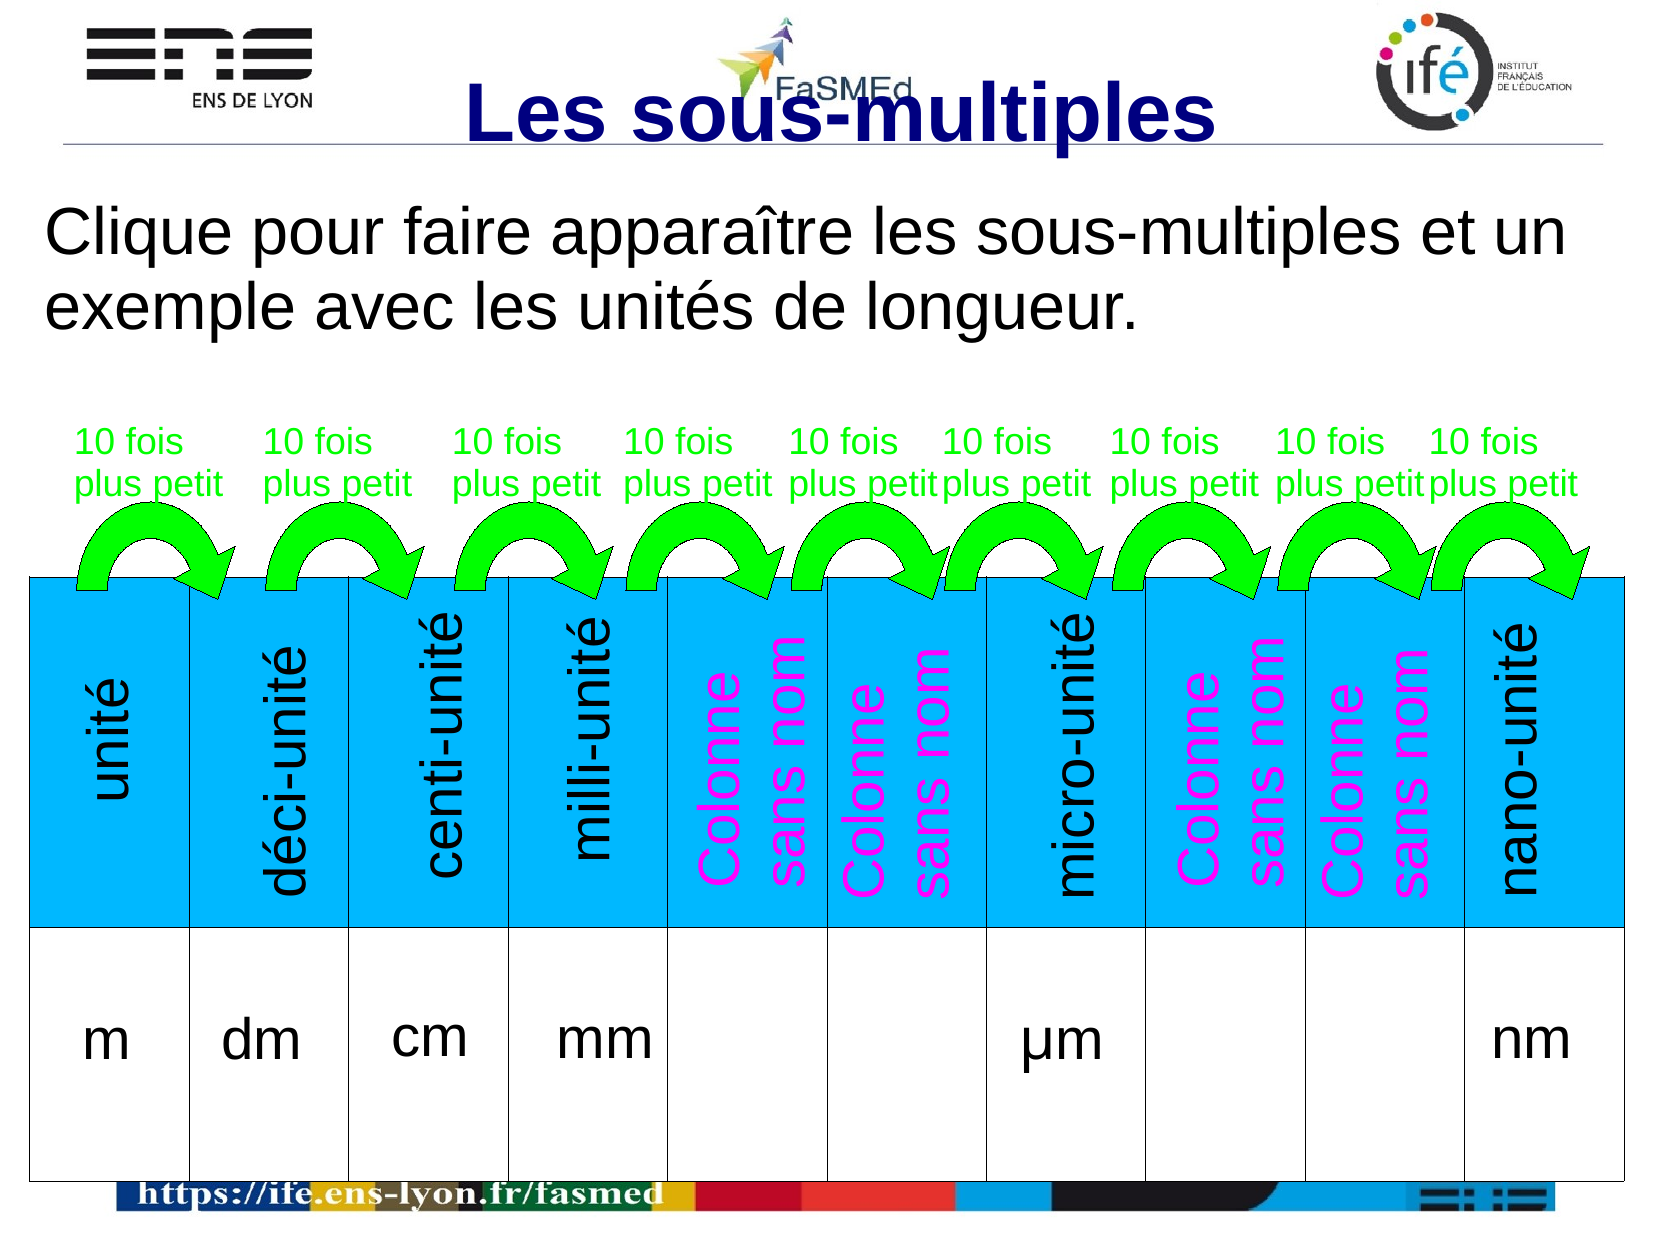

Les sous-multiples
Clique pour faire apparaître les sous-multiples et un exemple avec les unités de longueur.
10 fois plus petit
10 fois plus petit
10 fois plus petit
10 fois plus petit
10 fois plus petit
10 fois plus petit
10 fois plus petit
10 fois plus petit
10 fois plus petit
| | | | | | | | | | |
| --- | --- | --- | --- | --- | --- | --- | --- | --- | --- |
| | | | | | | | | | |
Colonne sans nom
Colonne sans nom
Colonne sans nom
Colonne sans nom
milli-unité
unité
centi-unité
déci-unité
nano-unité
micro-unité
μm
cm
mm
nm
m
dm